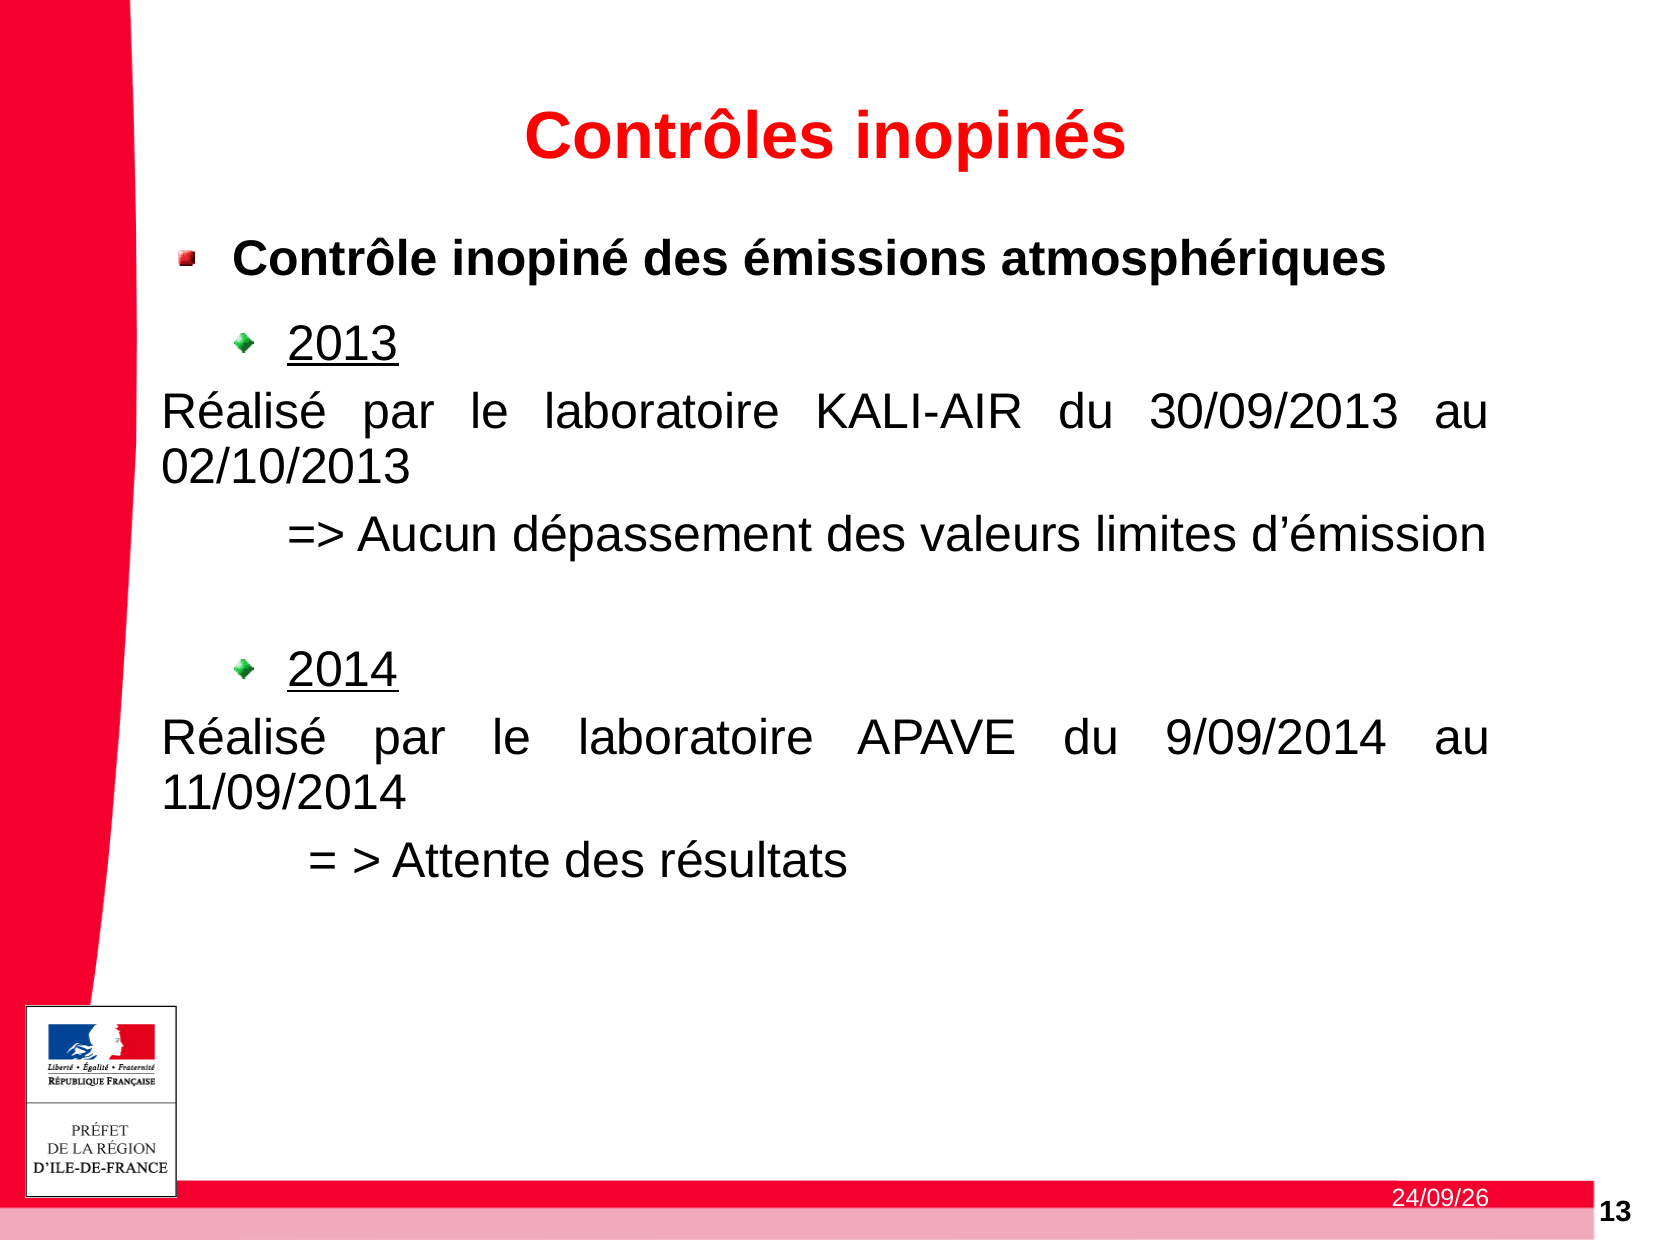

# Contrôles inopinés
Contrôle inopiné des émissions atmosphériques
2013
Réalisé par le laboratoire KALI-AIR du 30/09/2013 au 02/10/2013
=> Aucun dépassement des valeurs limites d’émission
2014
Réalisé par le laboratoire APAVE du 9/09/2014 au 11/09/2014
 		= > Attente des résultats
13